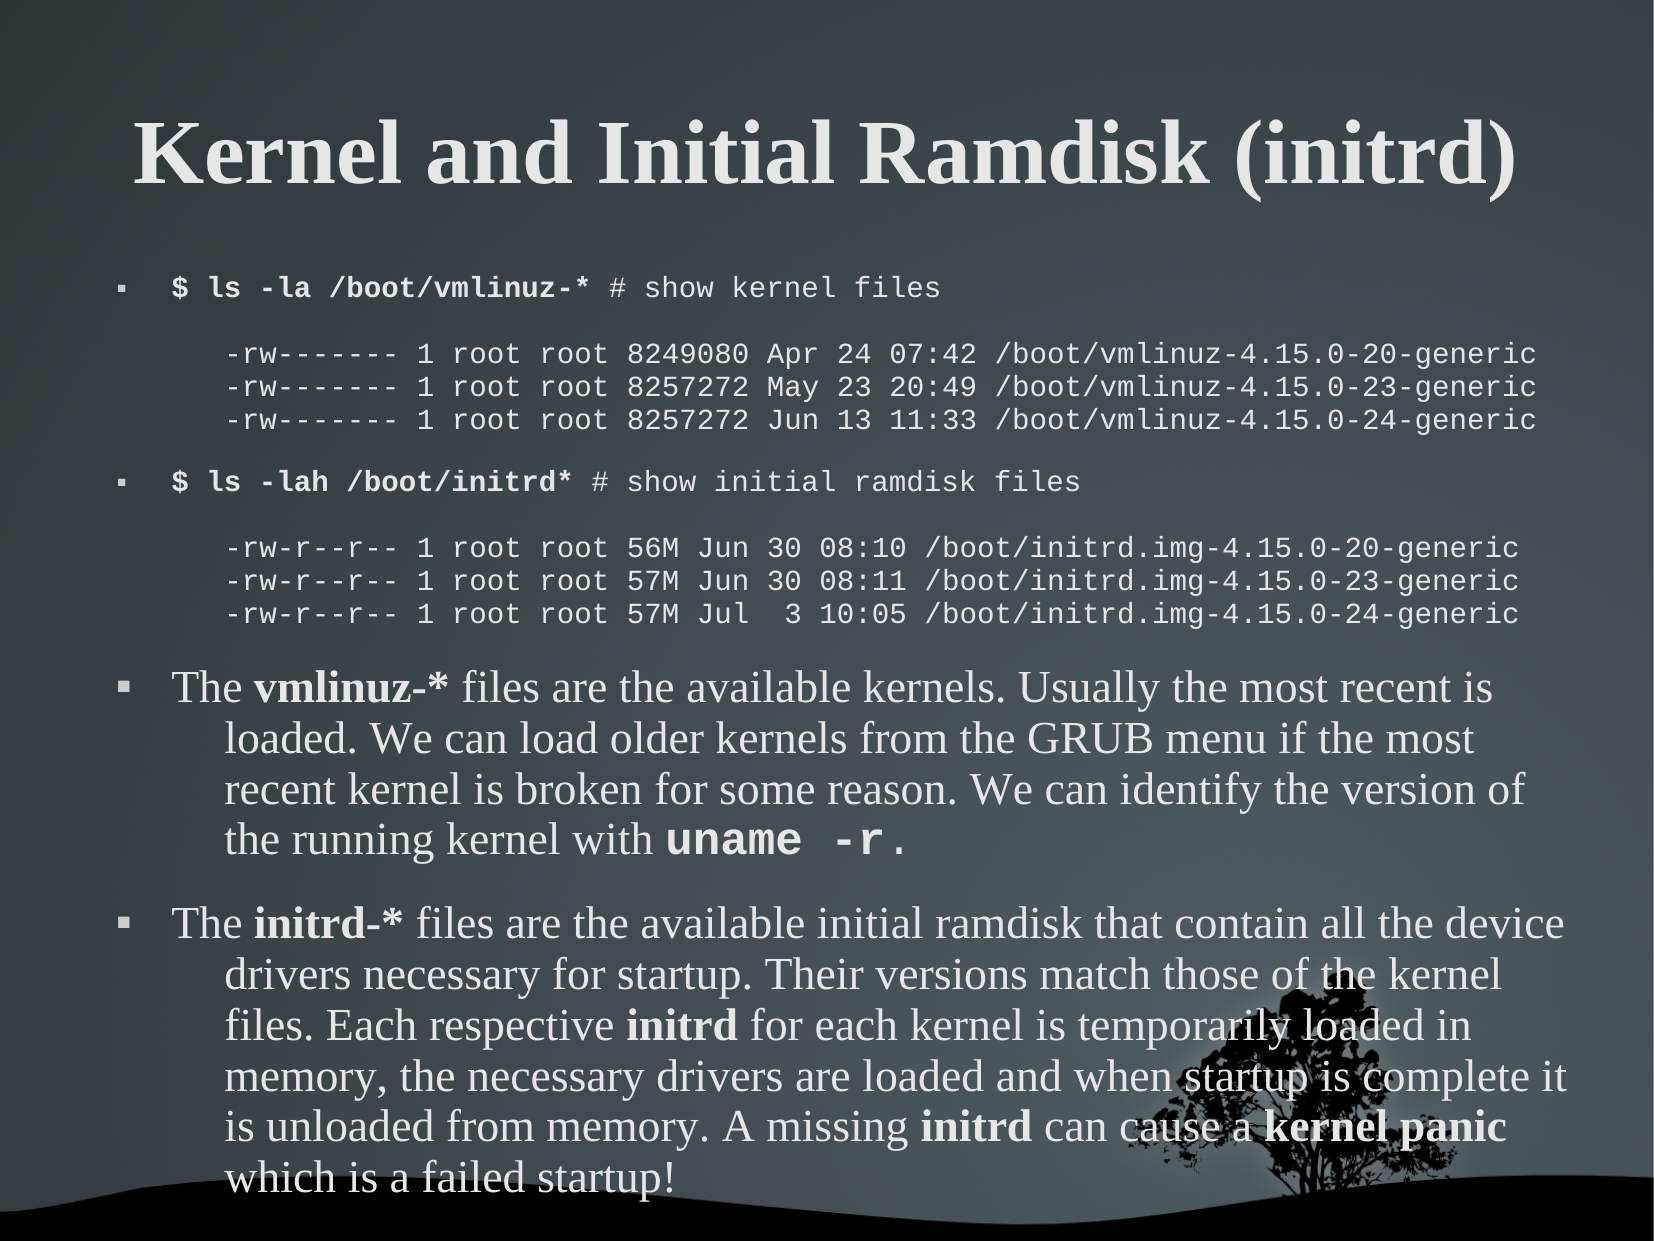

# Kernel and Initial Ramdisk (initrd)
$ ls -la /boot/vmlinuz-* # show kernel files
-rw------- 1 root root 8249080 Apr 24 07:42 /boot/vmlinuz-4.15.0-20-generic
-rw------- 1 root root 8257272 May 23 20:49 /boot/vmlinuz-4.15.0-23-generic
-rw------- 1 root root 8257272 Jun 13 11:33 /boot/vmlinuz-4.15.0-24-generic
$ ls -lah /boot/initrd* # show initial ramdisk files
-rw-r--r-- 1 root root 56M Jun 30 08:10 /boot/initrd.img-4.15.0-20-generic
-rw-r--r-- 1 root root 57M Jun 30 08:11 /boot/initrd.img-4.15.0-23-generic
-rw-r--r-- 1 root root 57M Jul 3 10:05 /boot/initrd.img-4.15.0-24-generic
The vmlinuz-* files are the available kernels. Usually the most recent is loaded. We can load older kernels from the GRUB menu if the most recent kernel is broken for some reason. We can identify the version of the running kernel with uname -r.
The initrd-* files are the available initial ramdisk that contain all the device drivers necessary for startup. Their versions match those of the kernel files. Each respective initrd for each kernel is temporarily loaded in memory, the necessary drivers are loaded and when startup is complete it is unloaded from memory. A missing initrd can cause a kernel panic which is a failed startup!